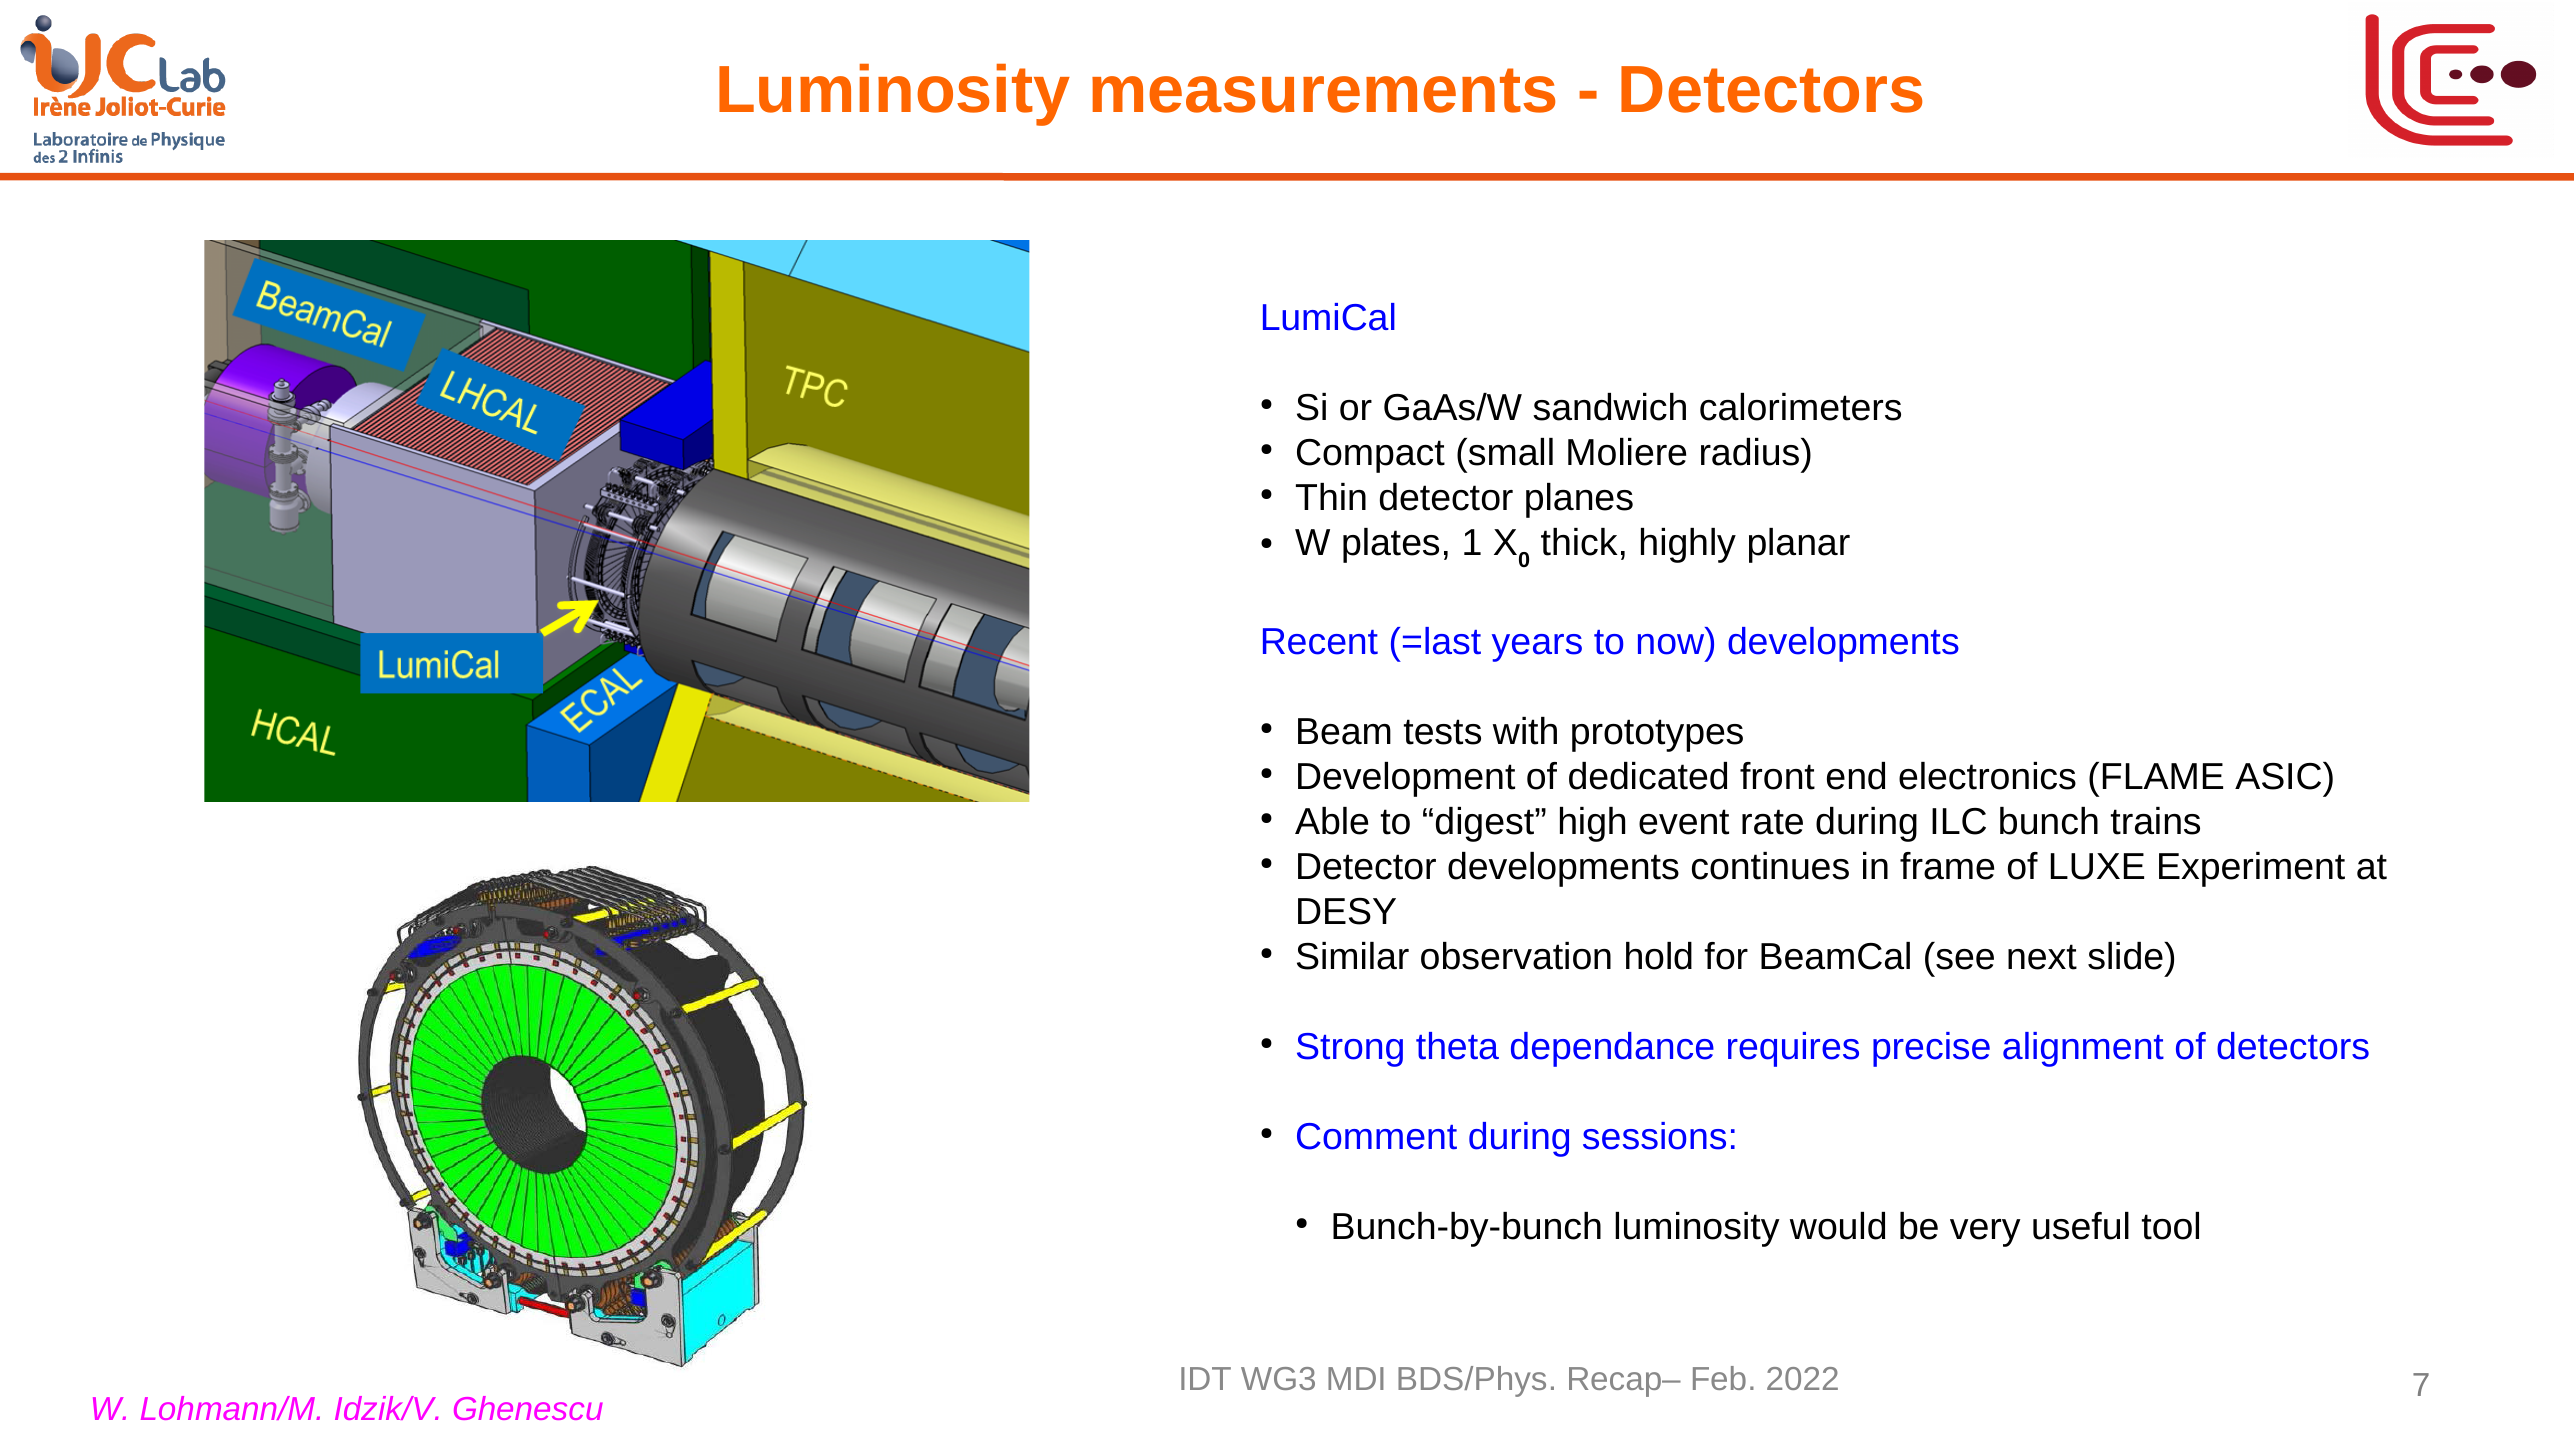

# Luminosity measurements - Detectors
LumiCal
Si or GaAs/W sandwich calorimeters
Compact (small Moliere radius)
Thin detector planes
W plates, 1 X0 thick, highly planar
Recent (=last years to now) developments
Beam tests with prototypes
Development of dedicated front end electronics (FLAME ASIC)
Able to “digest” high event rate during ILC bunch trains
Detector developments continues in frame of LUXE Experiment at DESY
Similar observation hold for BeamCal (see next slide)
Strong theta dependance requires precise alignment of detectors
Comment during sessions:
Bunch-by-bunch luminosity would be very useful tool
7
W. Lohmann/M. Idzik/V. Ghenescu